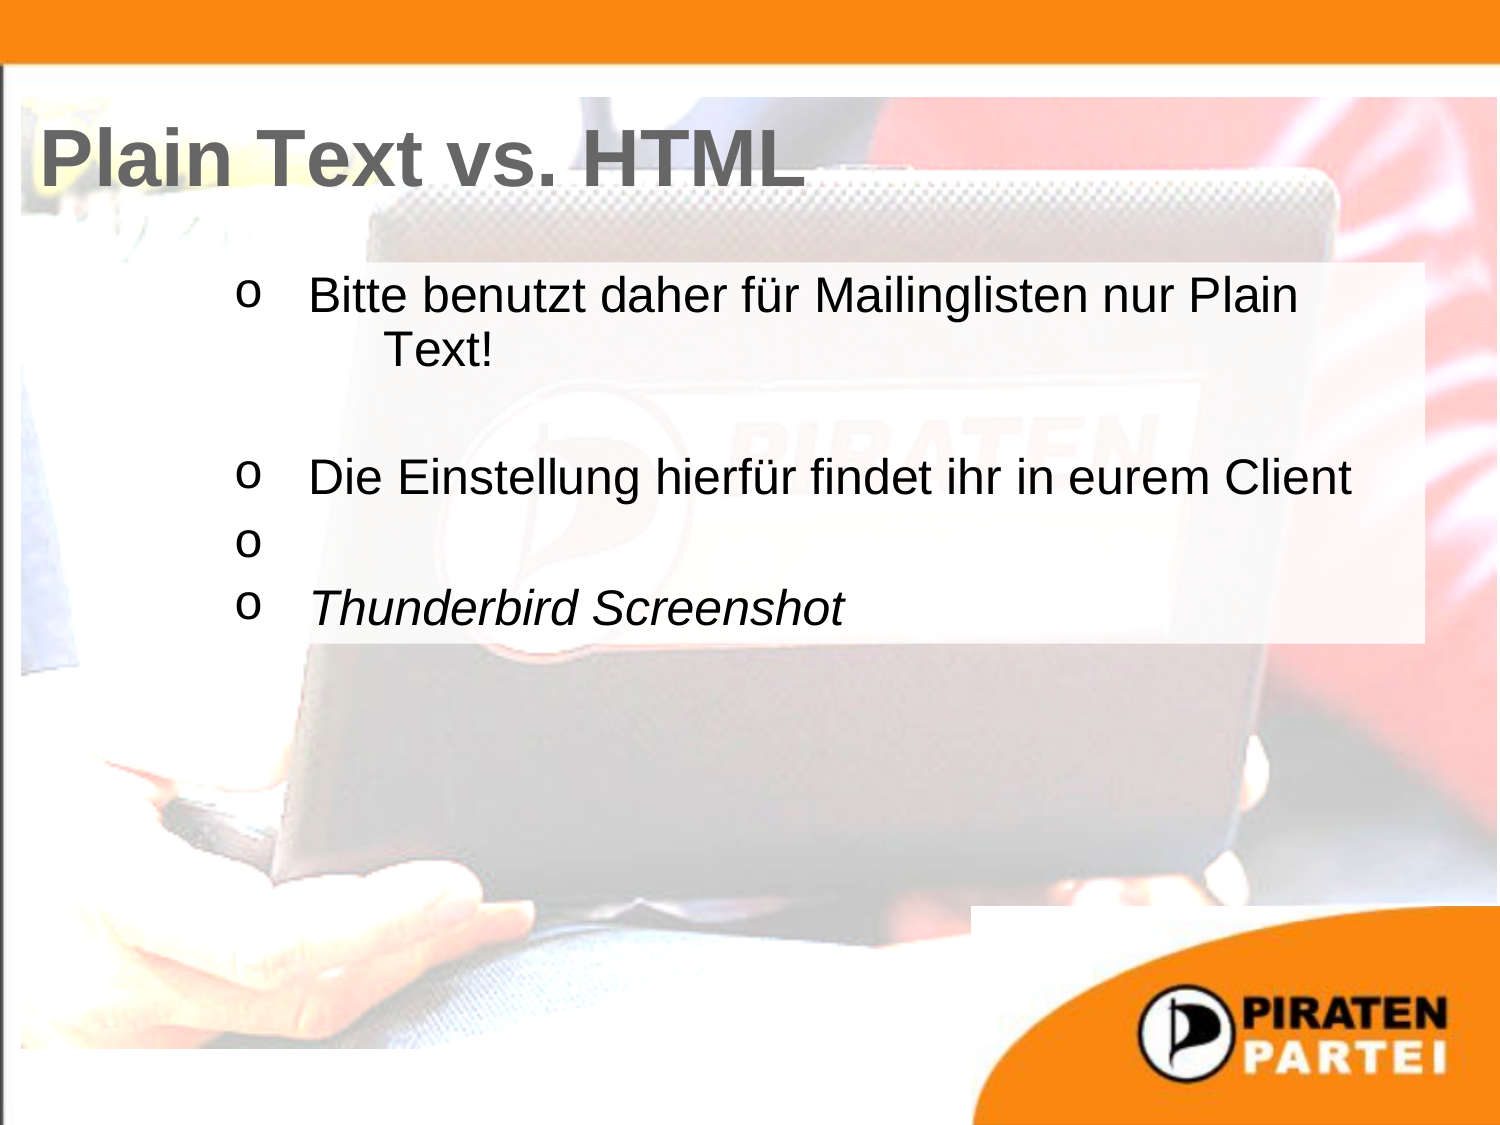

Plain Text vs. HTML
# Bitte benutzt daher für Mailinglisten nur Plain Text!
Die Einstellung hierfür findet ihr in eurem Client
Thunderbird Screenshot